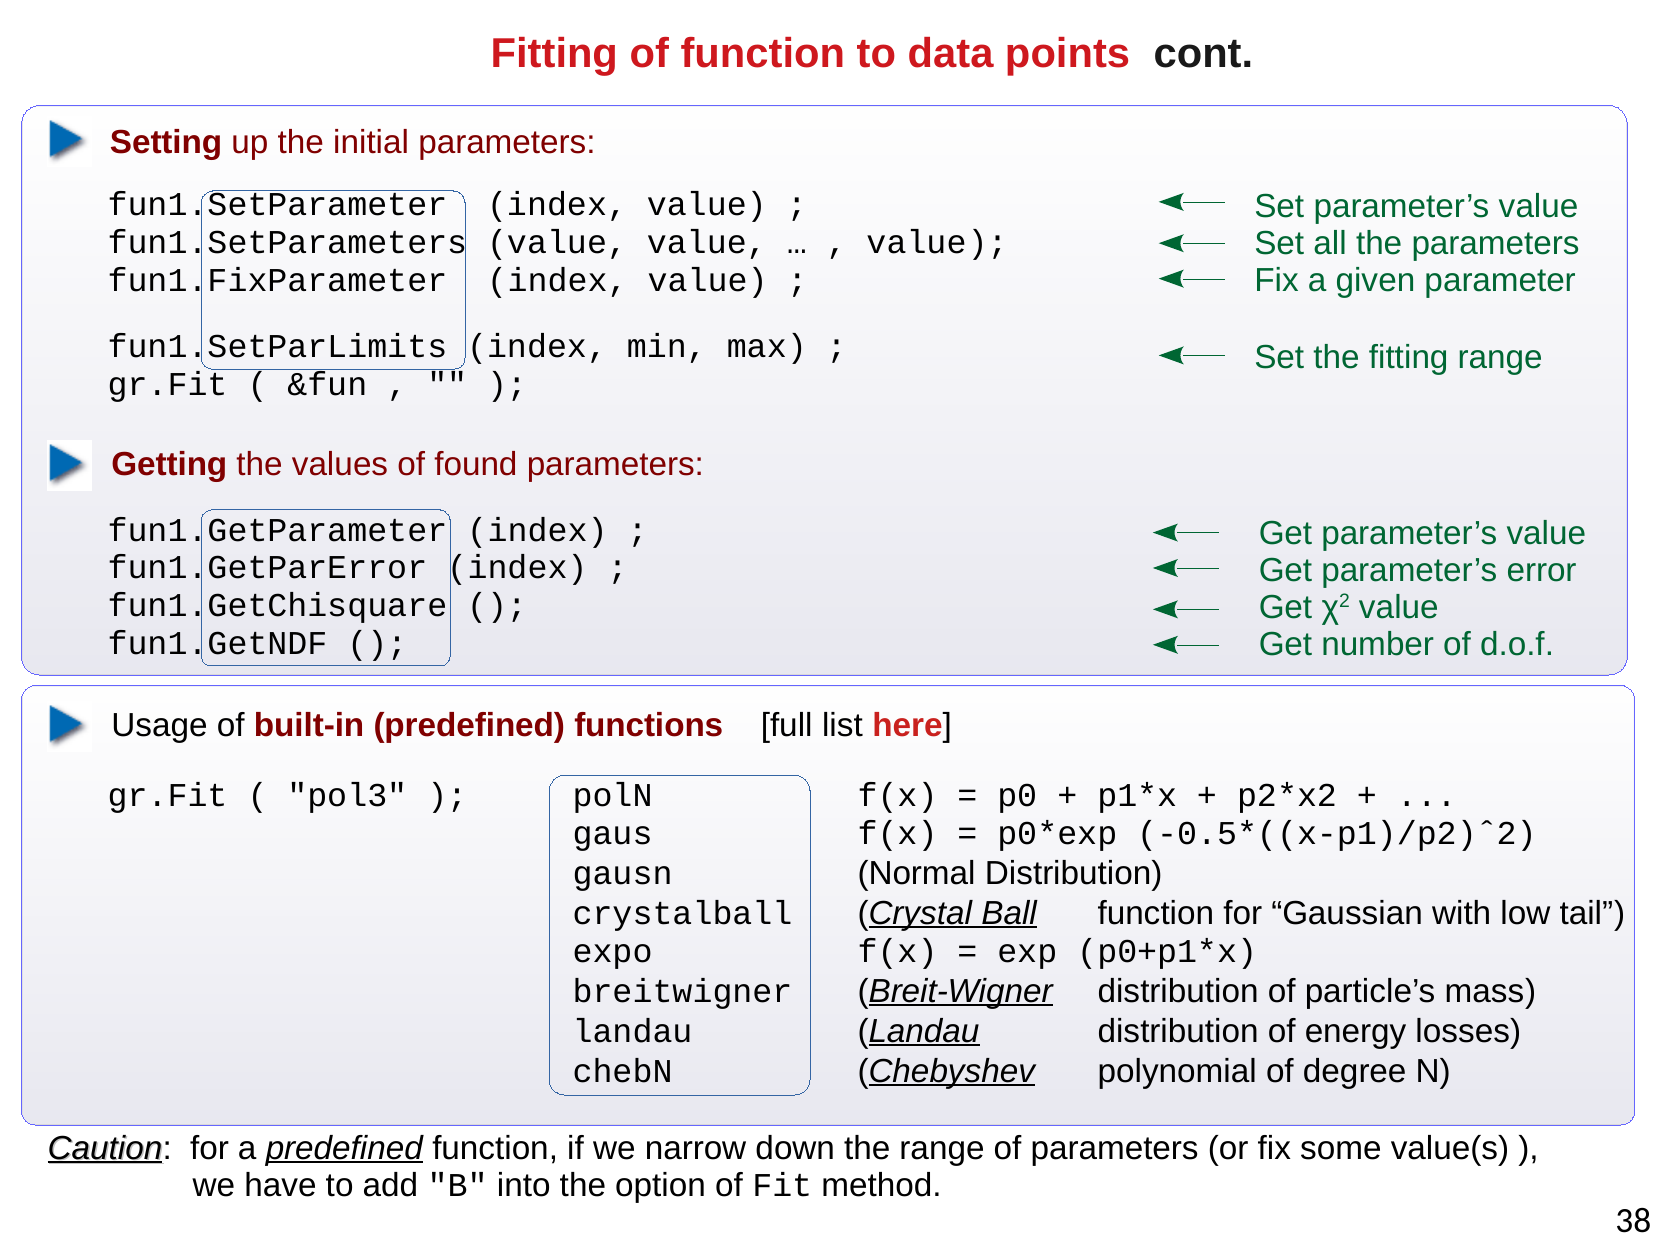

Fitting of function to data points cont.
 Setting up the initial parameters:
 fun1.SetParameter (index, value) ;
 fun1.SetParameters (value, value, … , value);
 fun1.FixParameter (index, value) ;
 fun1.SetParLimits (index, min, max) ;
 gr.Fit ( &fun , "" );
 Getting the values of found parameters:
 fun1.GetParameter (index) ;
 fun1.GetParError (index) ;
 fun1.GetChisquare ();
 fun1.GetNDF ();
 Usage of built-in (predefined) functions [full list here]
 gr.Fit ( "pol3" );		polN		 f(x) = p0 + p1*x + p2*x2 + ...
							gaus		 f(x) = p0*exp (-0.5*((x-p1)/p2)ˆ2)
							gausn		 (Normal Distribution)
							crystalball	 (Crystal Ball 	function for “Gaussian with low tail”)
							expo		 f(x) = exp (p0+p1*x)
							breitwigner	 (Breit-Wigner	distribution of particle’s mass)
							landau		 (Landau 	 	distribution of energy losses)
							chebN		 (Chebyshev	polynomial of degree N)
Caution: for a predefined function, if we narrow down the range of parameters (or fix some value(s) ),
	 we have to add "B" into the option of Fit method.
Set parameter’s value
Set all the parameters
Fix a given parameter
Set the fitting range
Get parameter’s value
Get parameter’s error
Get χ2 value
Get number of d.o.f.